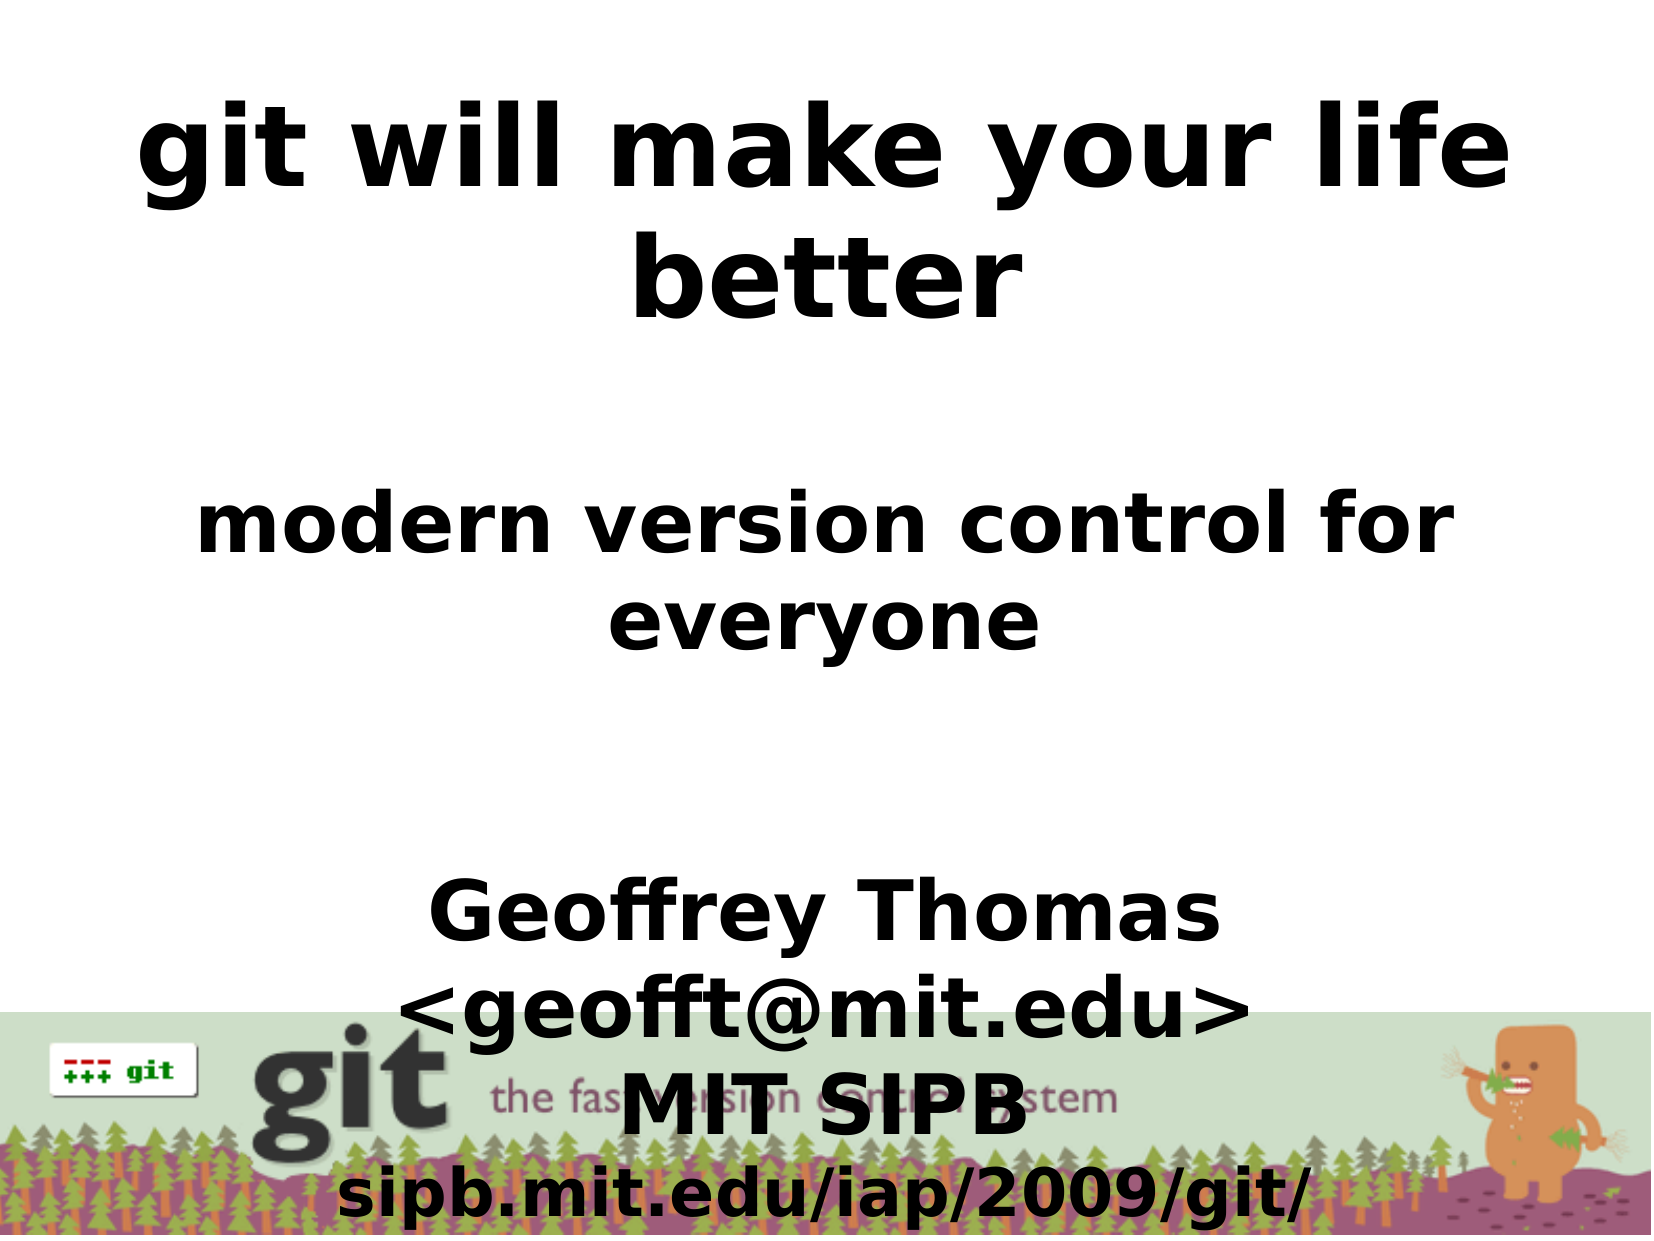

git will make your life better
modern version control for everyone
Geoffrey Thomas <geofft@mit.edu>
MIT SIPB
sipb.mit.edu/iap/2009/git/